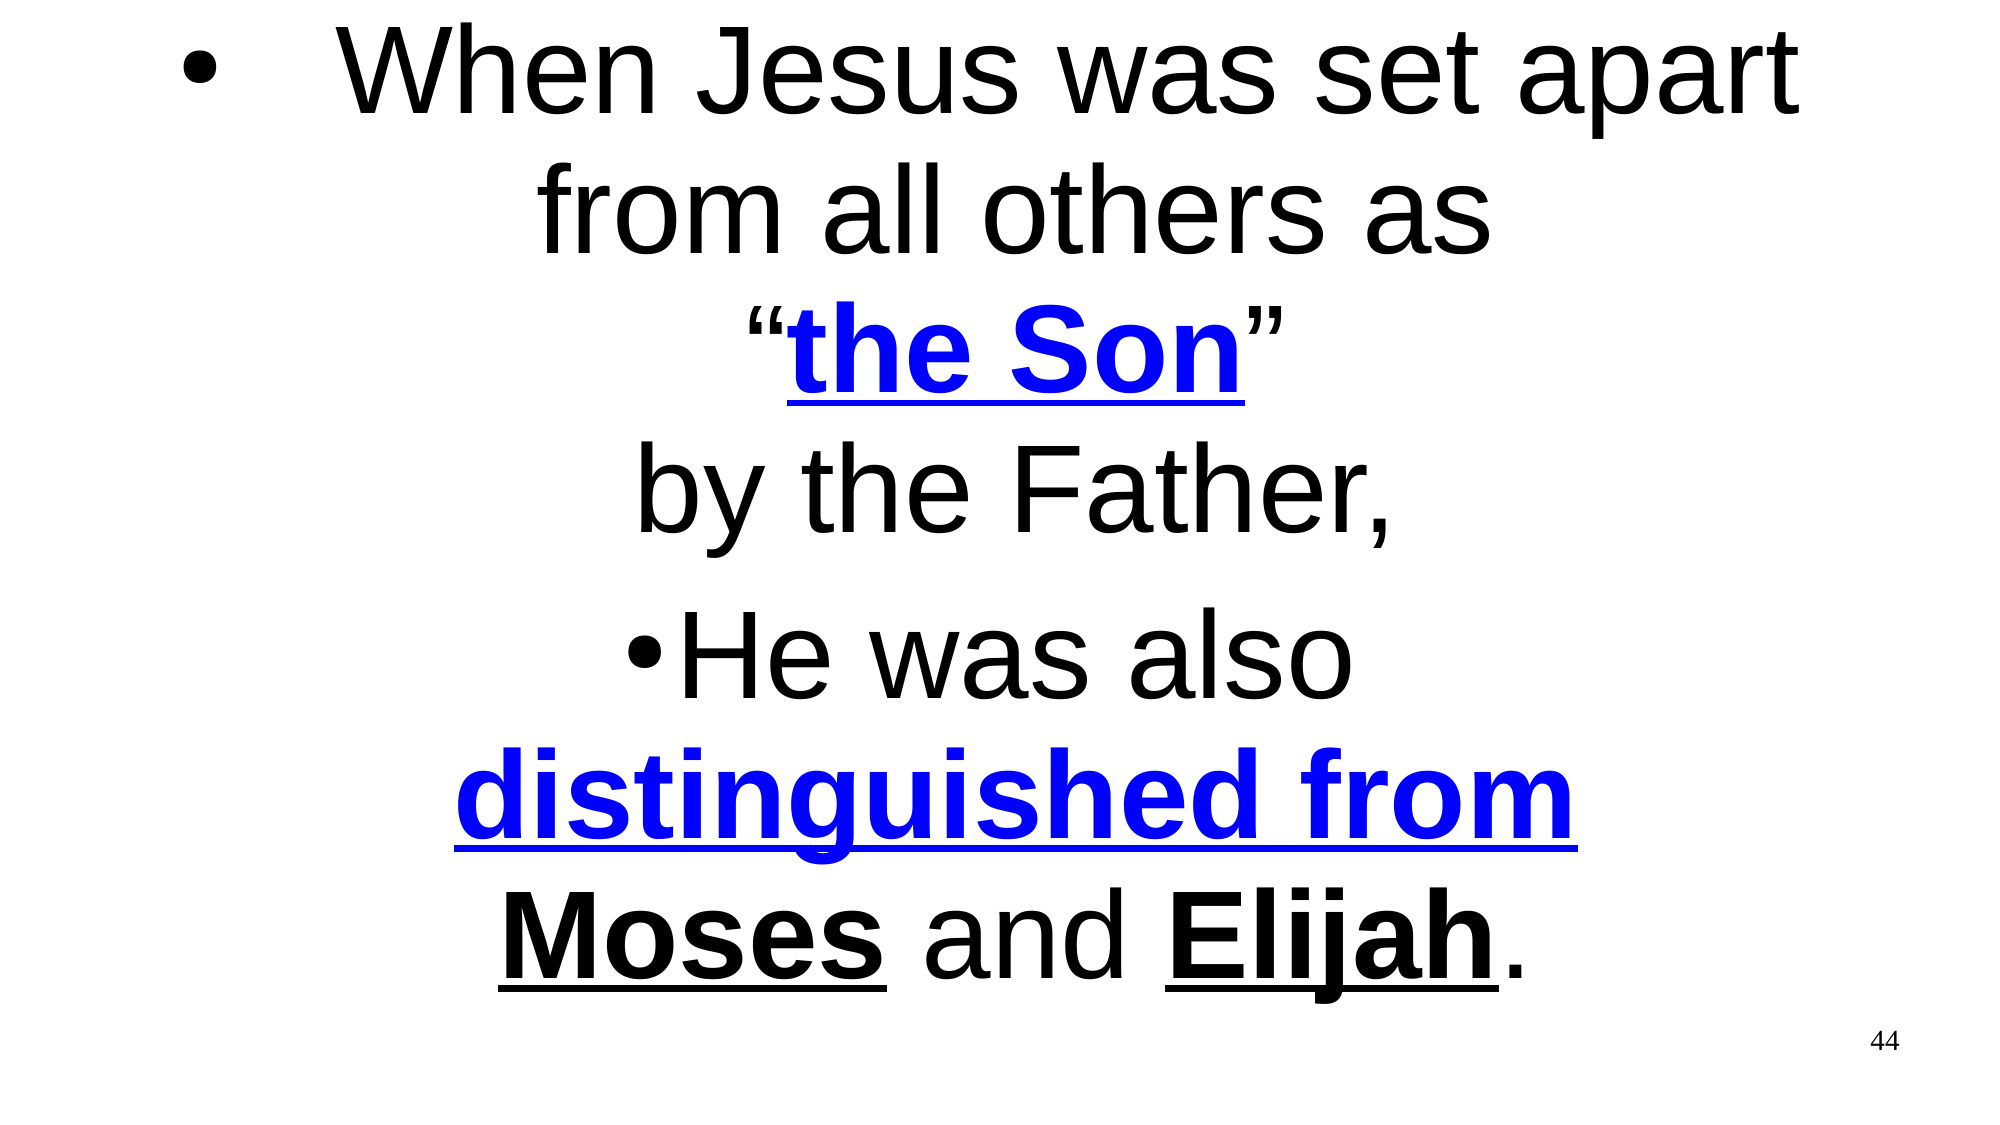

# When Jesus was set apart from all others as “the Son” by the Father,
He was also
distinguished from
Moses and Elijah.
44